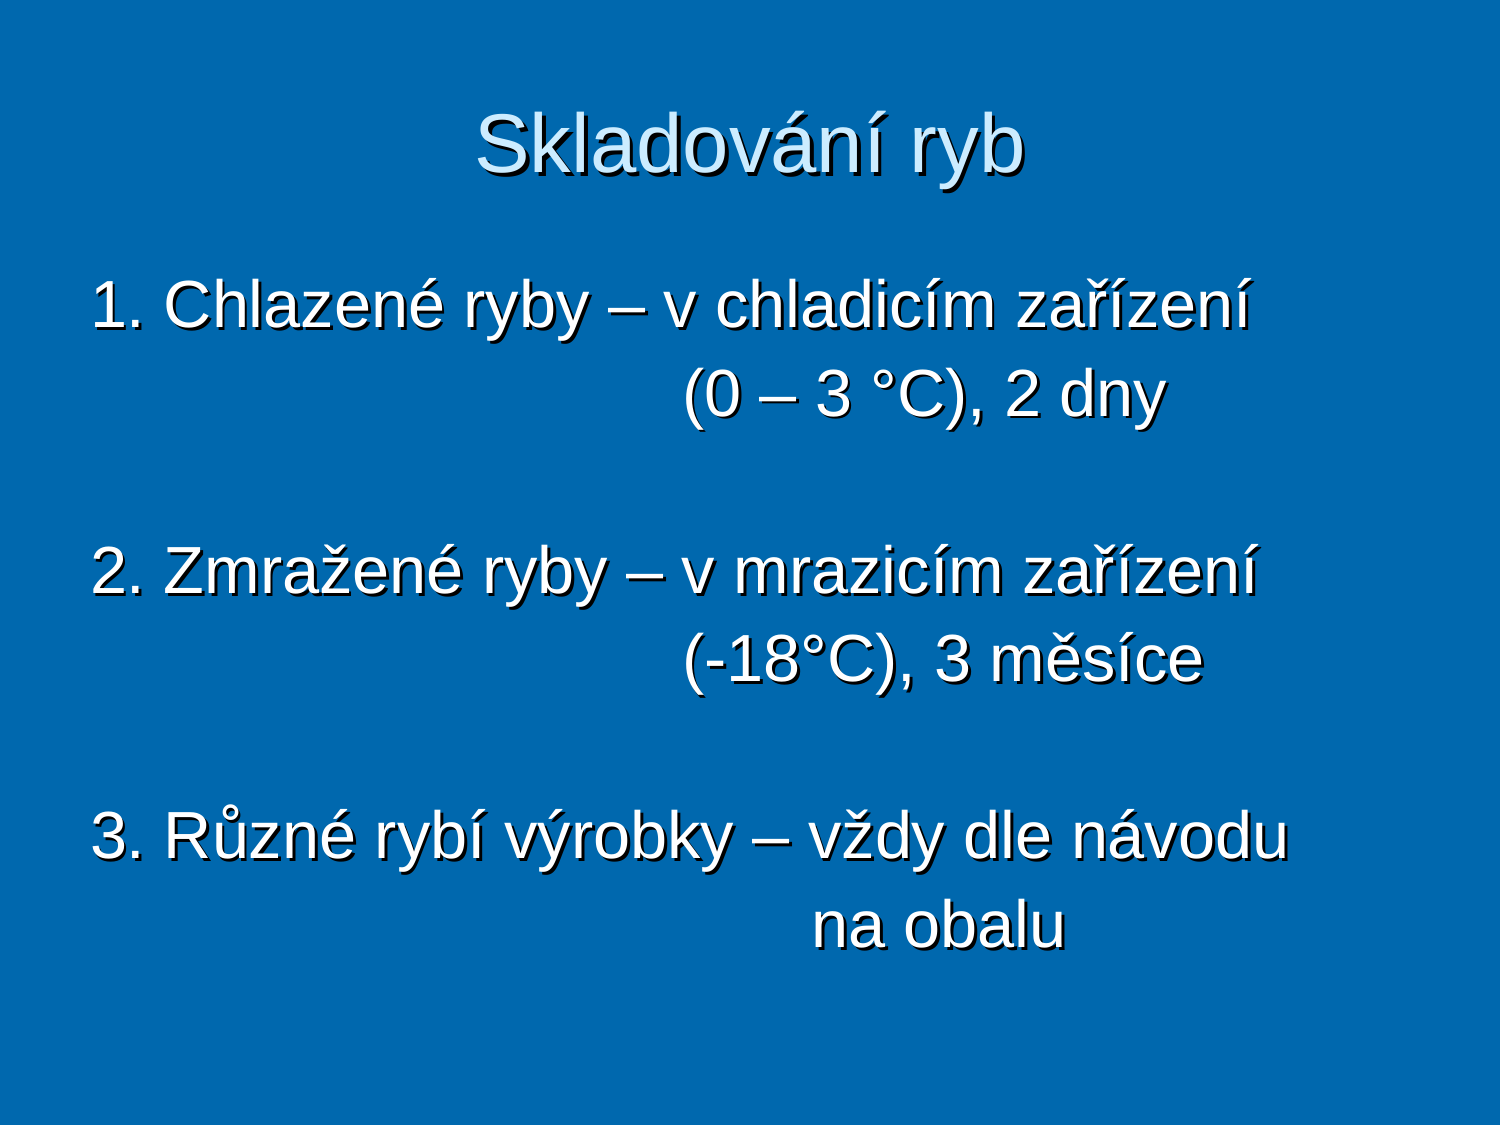

# Skladování ryb
1. Chlazené ryby – v chladicím zařízení
 (0 – 3 °C), 2 dny
2. Zmražené ryby – v mrazicím zařízení
 (-18°C), 3 měsíce
3. Různé rybí výrobky – vždy dle návodu
 na obalu